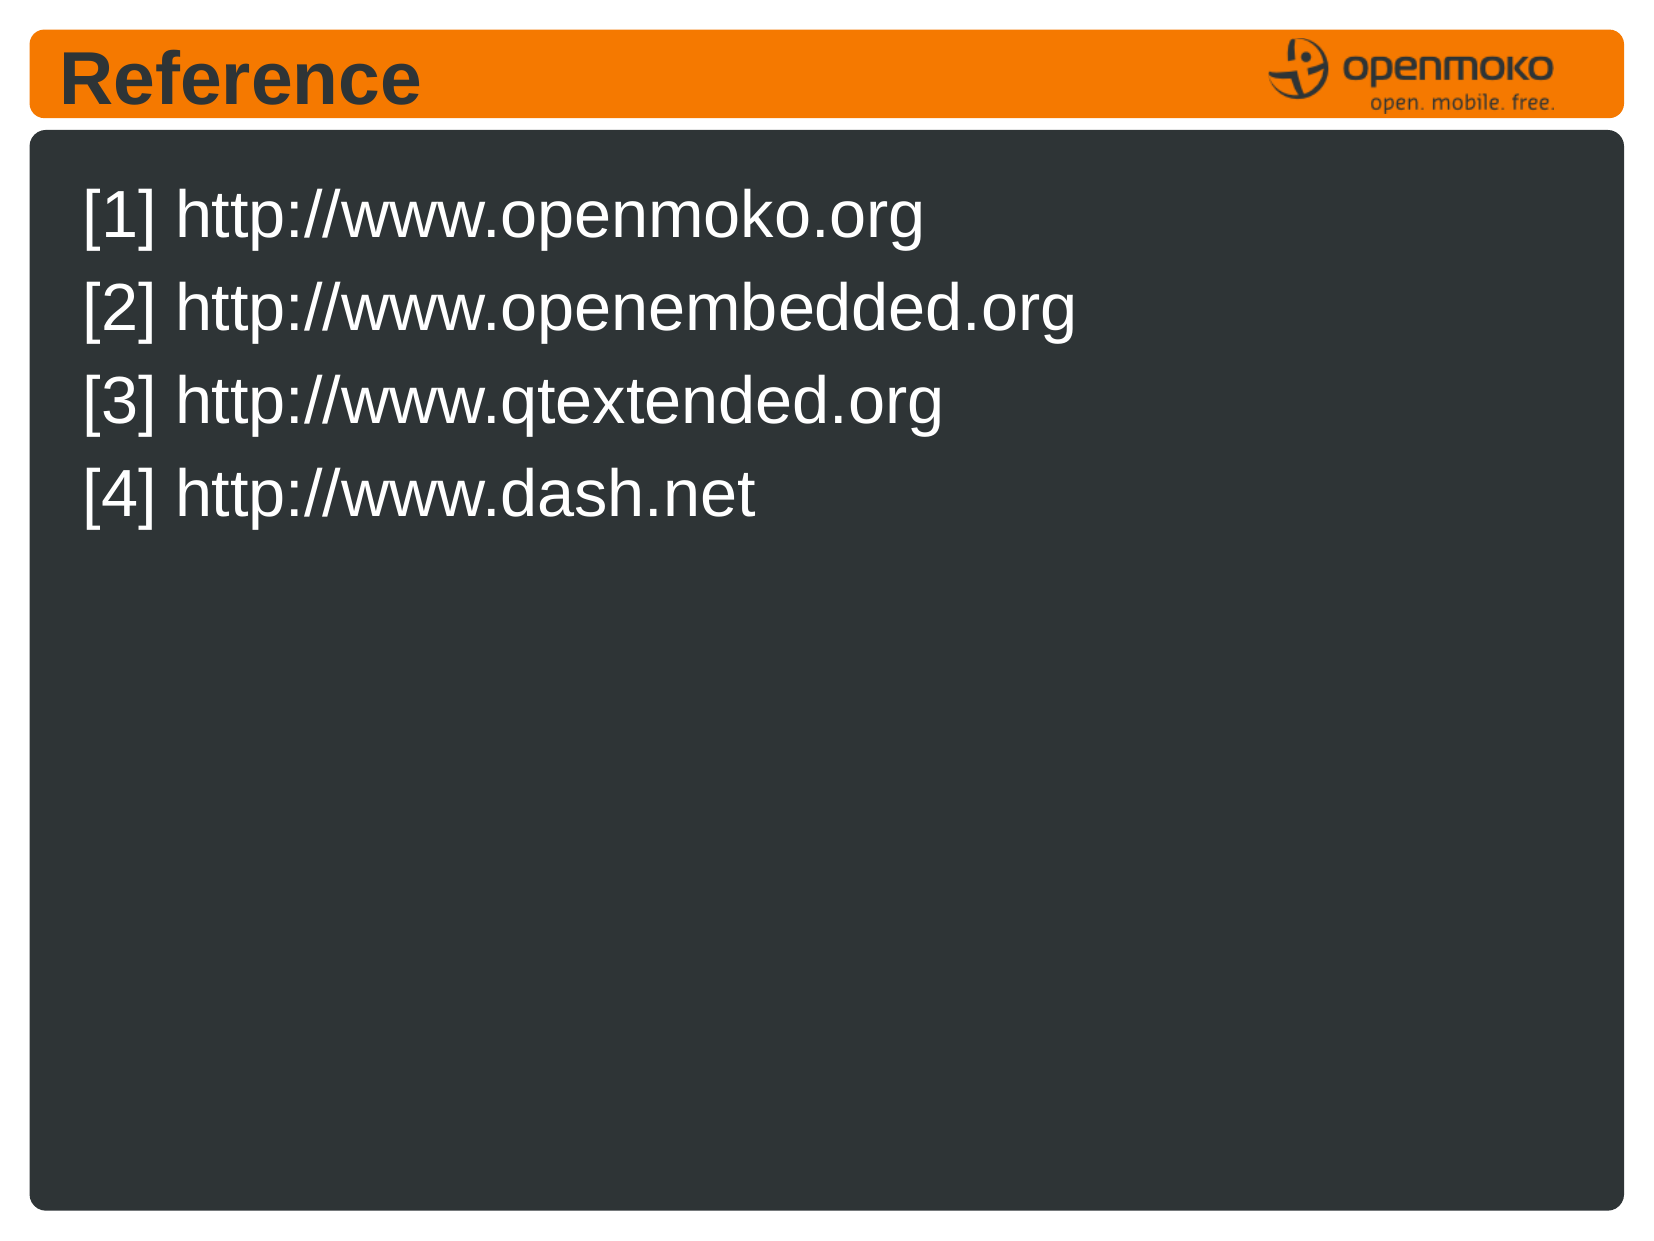

# Reference
[1] http://www.openmoko.org
[2] http://www.openembedded.org
[3] http://www.qtextended.org
[4] http://www.dash.net